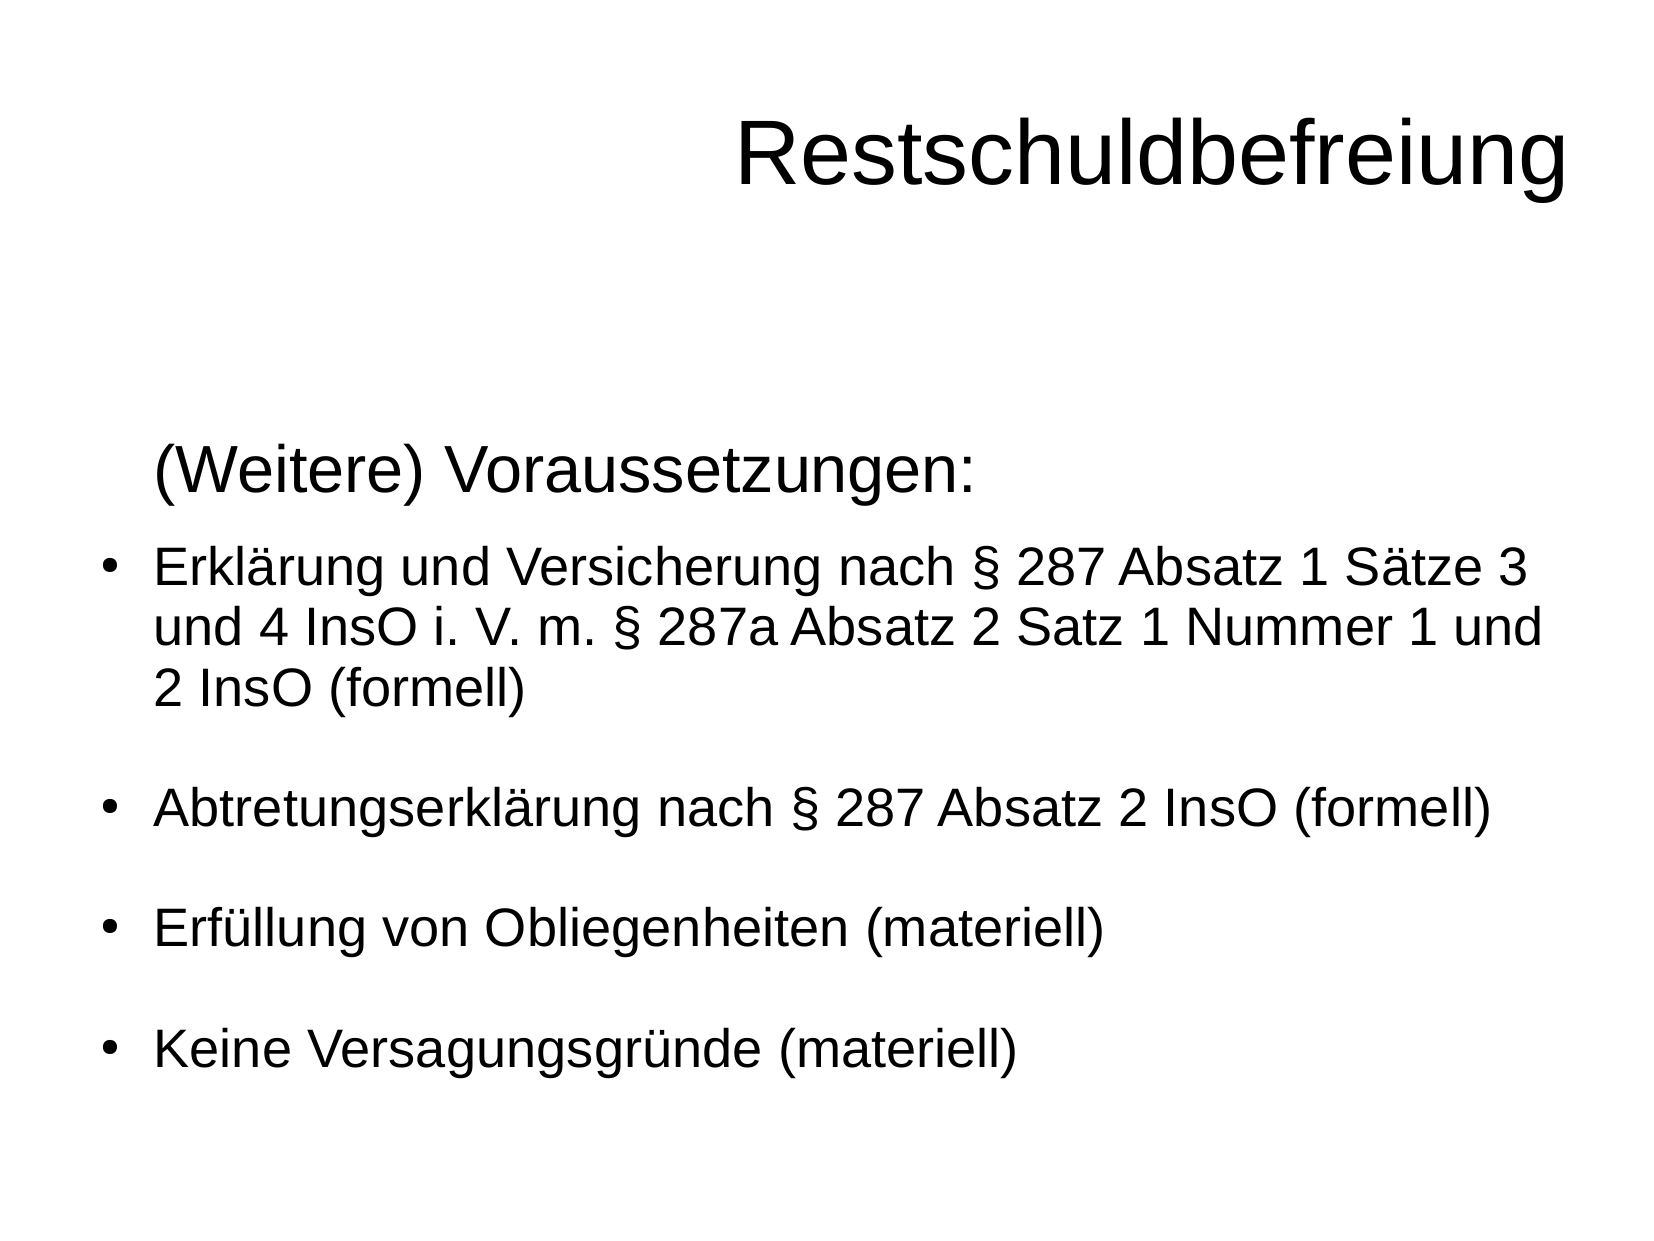

# Restschuldbefreiung
(Weitere) Voraussetzungen:
Erklärung und Versicherung nach § 287 Absatz 1 Sätze 3 und 4 InsO i. V. m. § 287a Absatz 2 Satz 1 Nummer 1 und 2 InsO (formell)
Abtretungserklärung nach § 287 Absatz 2 InsO (formell)
Erfüllung von Obliegenheiten (materiell)
Keine Versagungsgründe (materiell)